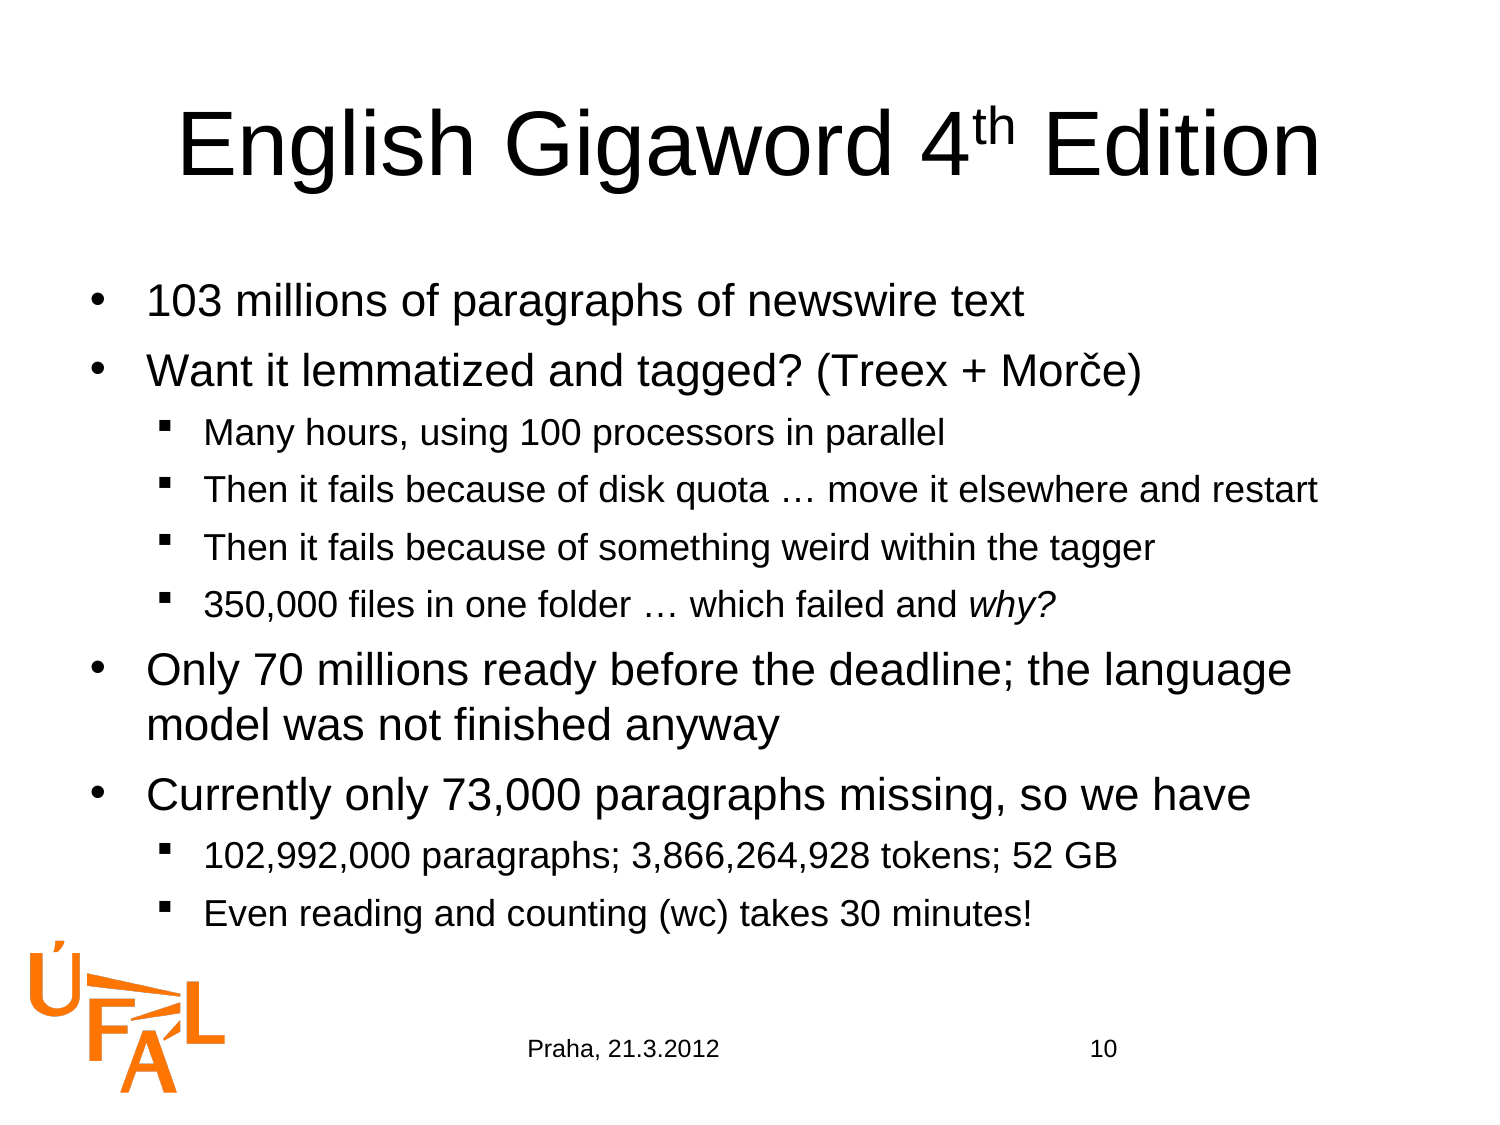

# English Gigaword 4th Edition
103 millions of paragraphs of newswire text
Want it lemmatized and tagged? (Treex + Morče)
Many hours, using 100 processors in parallel
Then it fails because of disk quota … move it elsewhere and restart
Then it fails because of something weird within the tagger
350,000 files in one folder … which failed and why?
Only 70 millions ready before the deadline; the language model was not finished anyway
Currently only 73,000 paragraphs missing, so we have
102,992,000 paragraphs; 3,866,264,928 tokens; 52 GB
Even reading and counting (wc) takes 30 minutes!
Praha, 21.3.2012
10